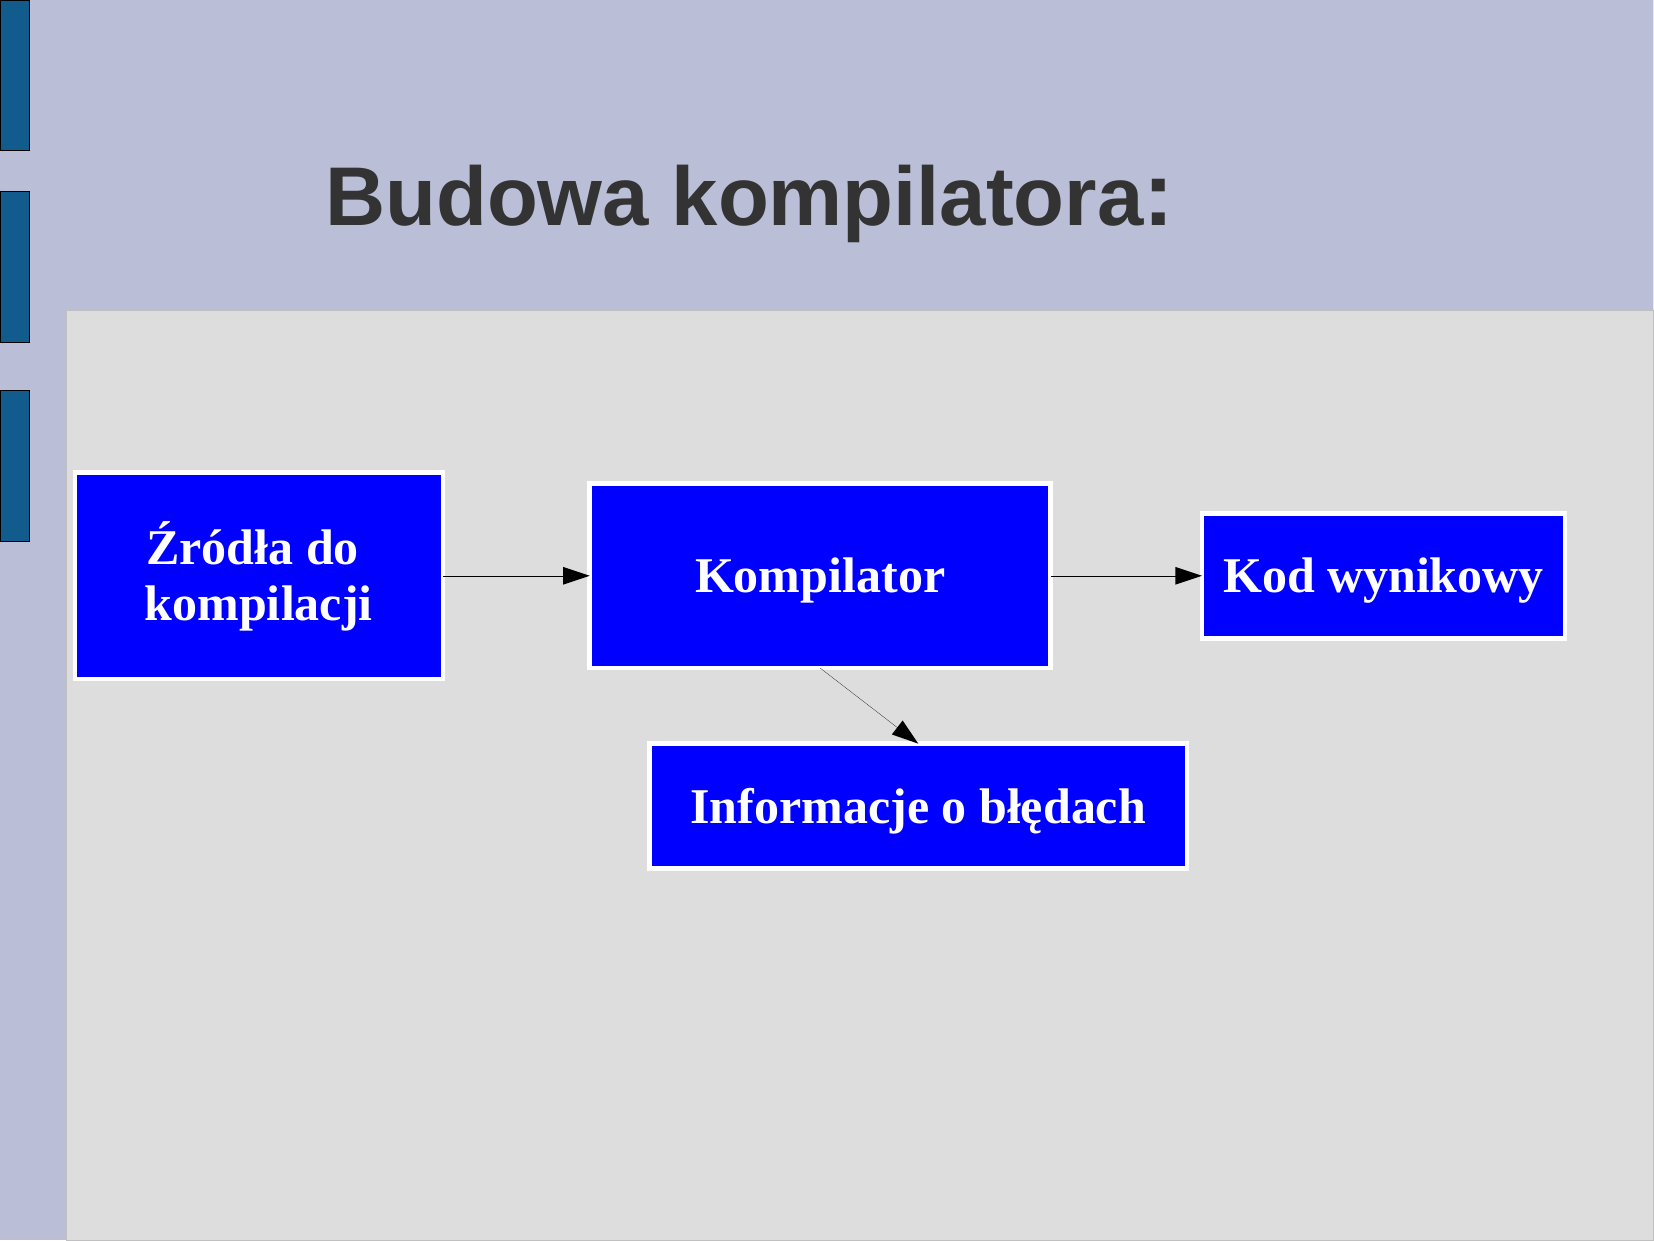

# Budowa kompilatora:
Źródła do
kompilacji
Kompilator
Kod wynikowy
Informacje o błędach